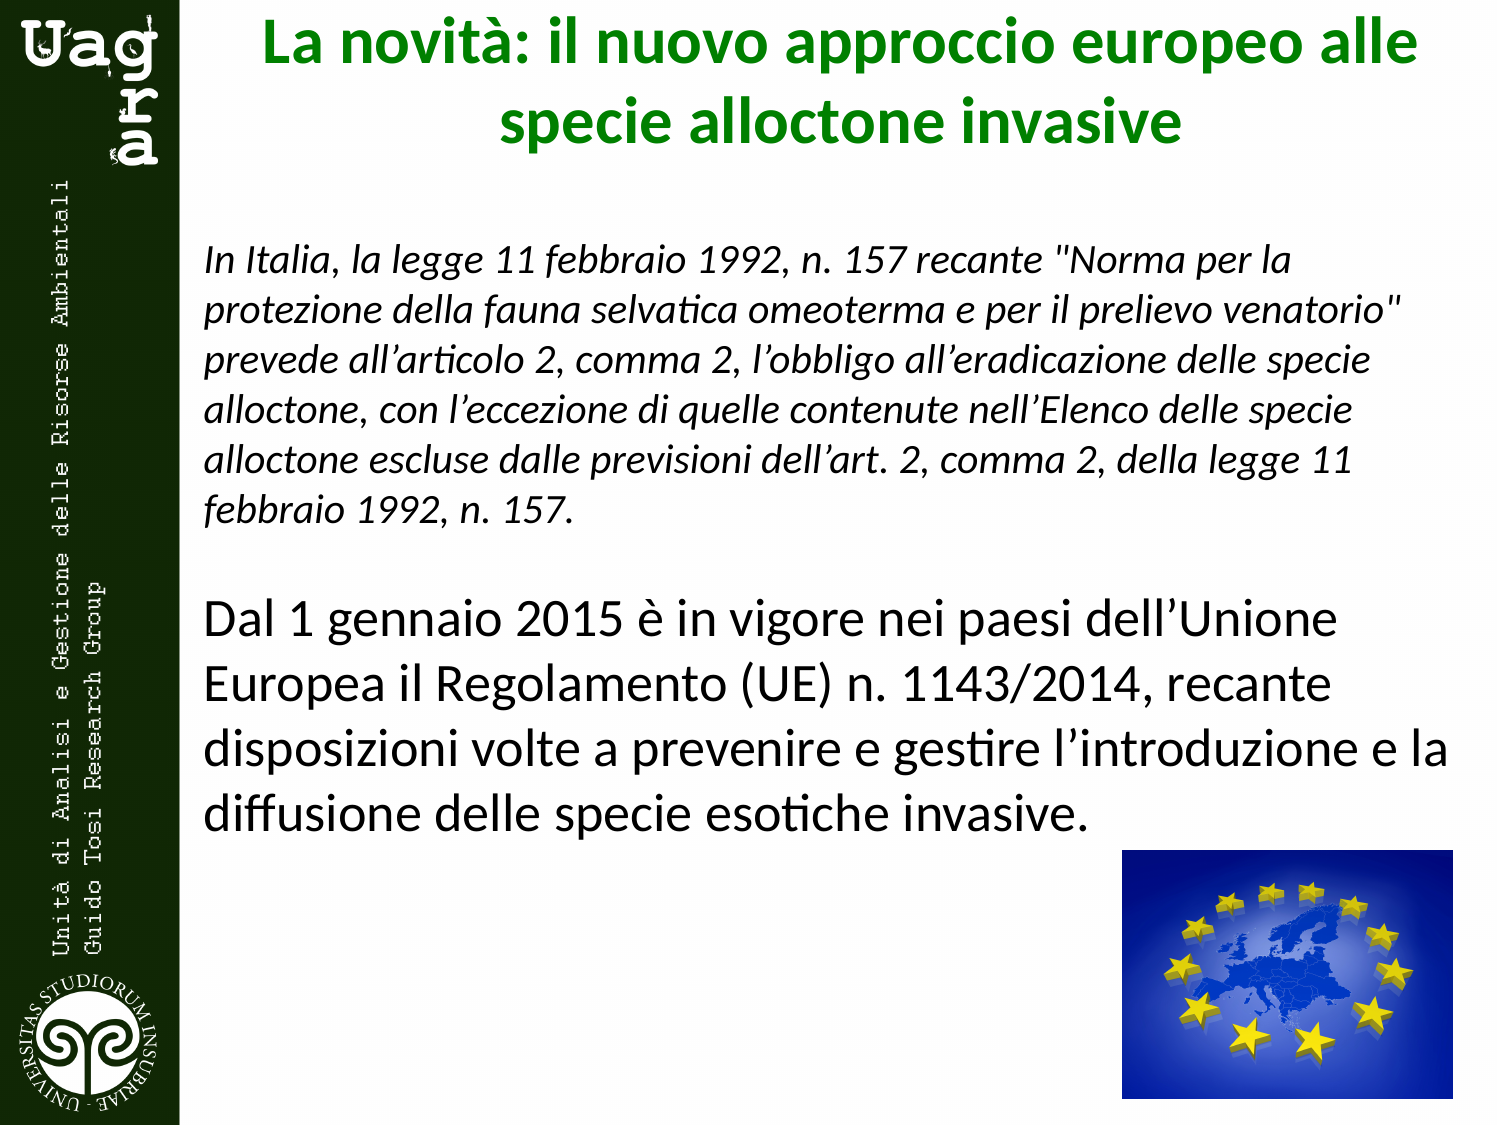

La novità: il nuovo approccio europeo alle specie alloctone invasive
In Italia, la legge 11 febbraio 1992, n. 157 recante "Norma per la protezione della fauna selvatica omeoterma e per il prelievo venatorio" prevede all’articolo 2, comma 2, l’obbligo all’eradicazione delle specie alloctone, con l’eccezione di quelle contenute nell’Elenco delle specie alloctone escluse dalle previsioni dell’art. 2, comma 2, della legge 11 febbraio 1992, n. 157.
Dal 1 gennaio 2015 è in vigore nei paesi dell’Unione Europea il Regolamento (UE) n. 1143/2014, recante disposizioni volte a prevenire e gestire l’introduzione e la diffusione delle specie esotiche invasive.